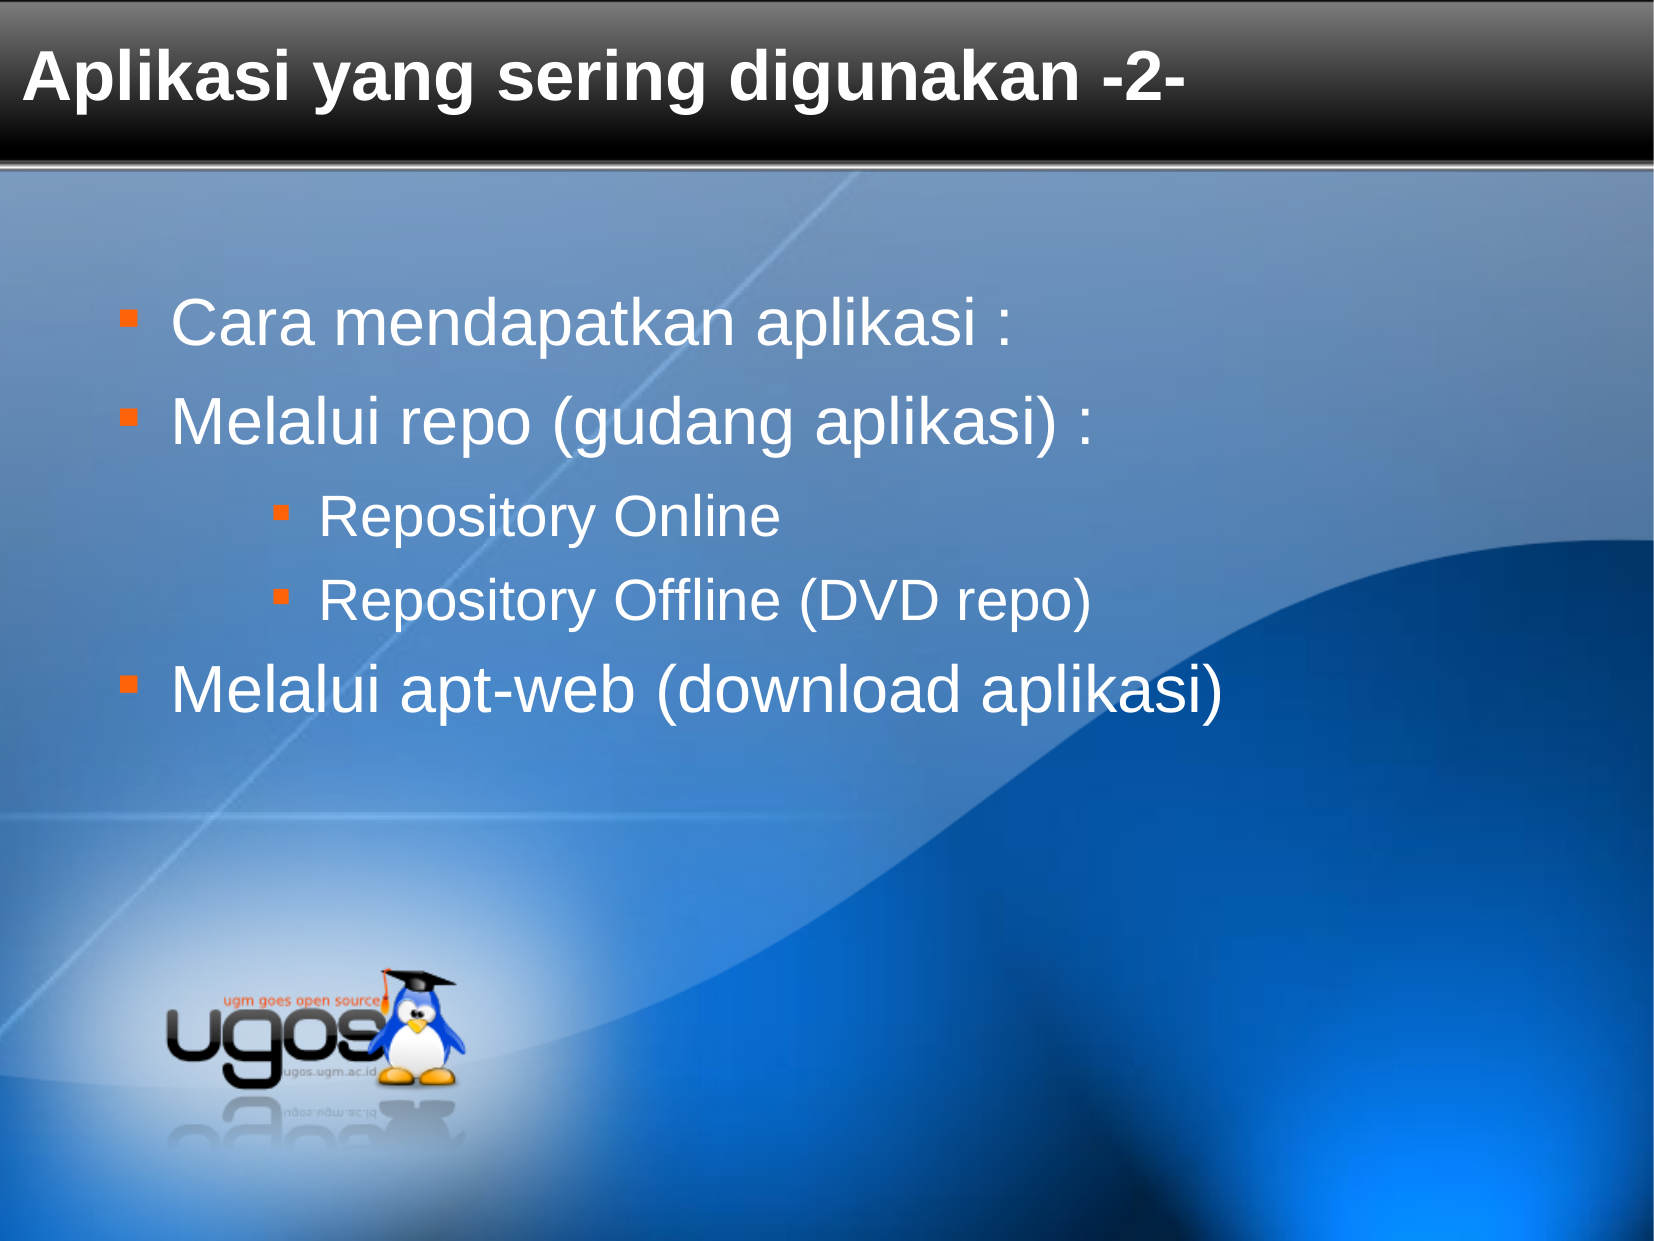

# Aplikasi yang sering digunakan -2-
Cara mendapatkan aplikasi :
Melalui repo (gudang aplikasi) :
Repository Online
Repository Offline (DVD repo)
Melalui apt-web (download aplikasi)